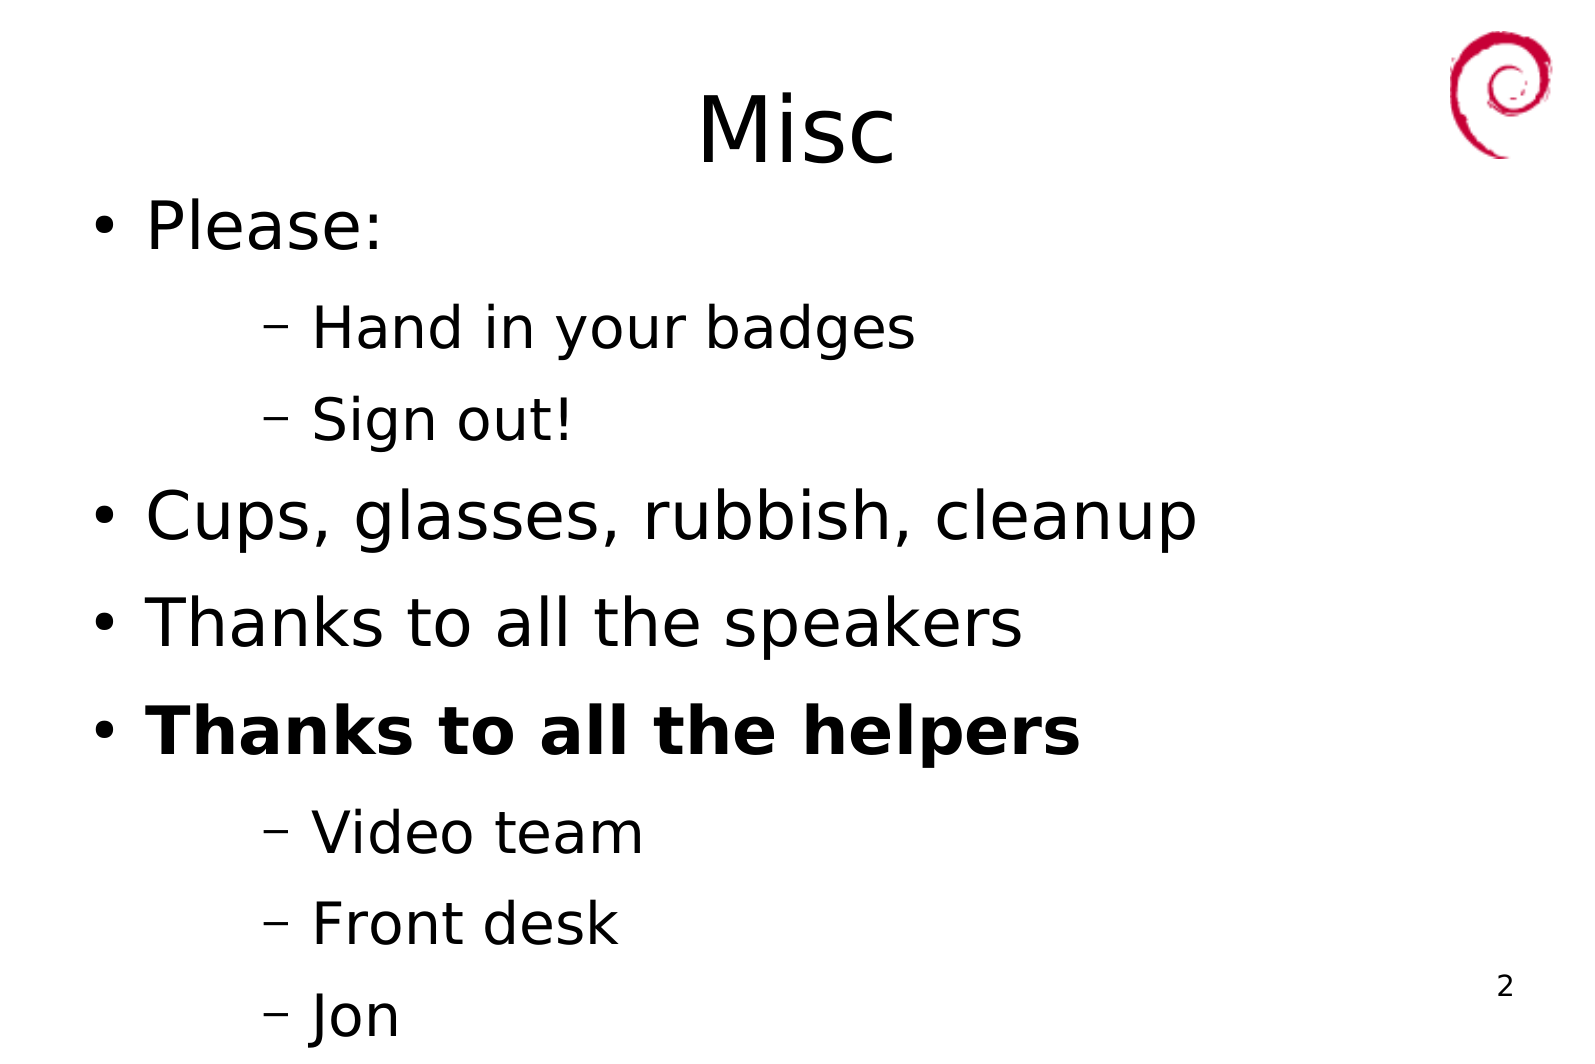

# Misc
Please:
Hand in your badges
Sign out!
Cups, glasses, rubbish, cleanup
Thanks to all the speakers
Thanks to all the helpers
Video team
Front desk
Jon
2